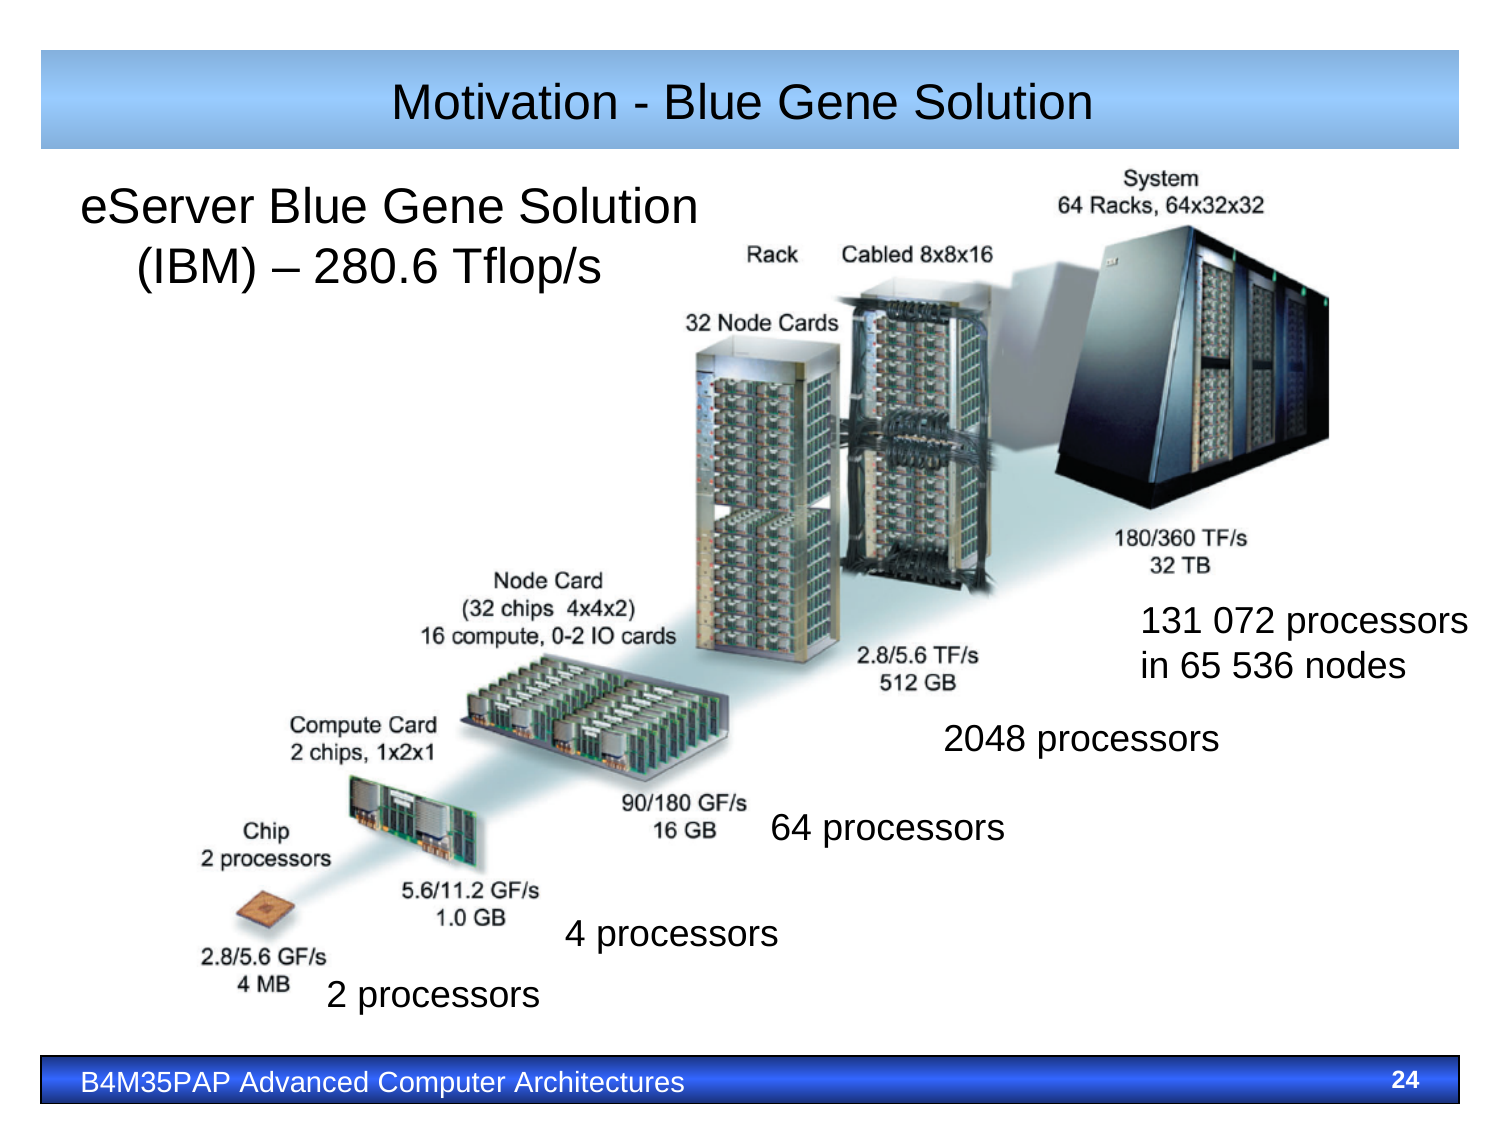

# Motivation - Blue Gene Solution
eServer Blue Gene Solution
(IBM) – 280.6 Tflop/s
131 072 processors in 65 536 nodes
2048 processors
64 processors
4 processors
2 processors